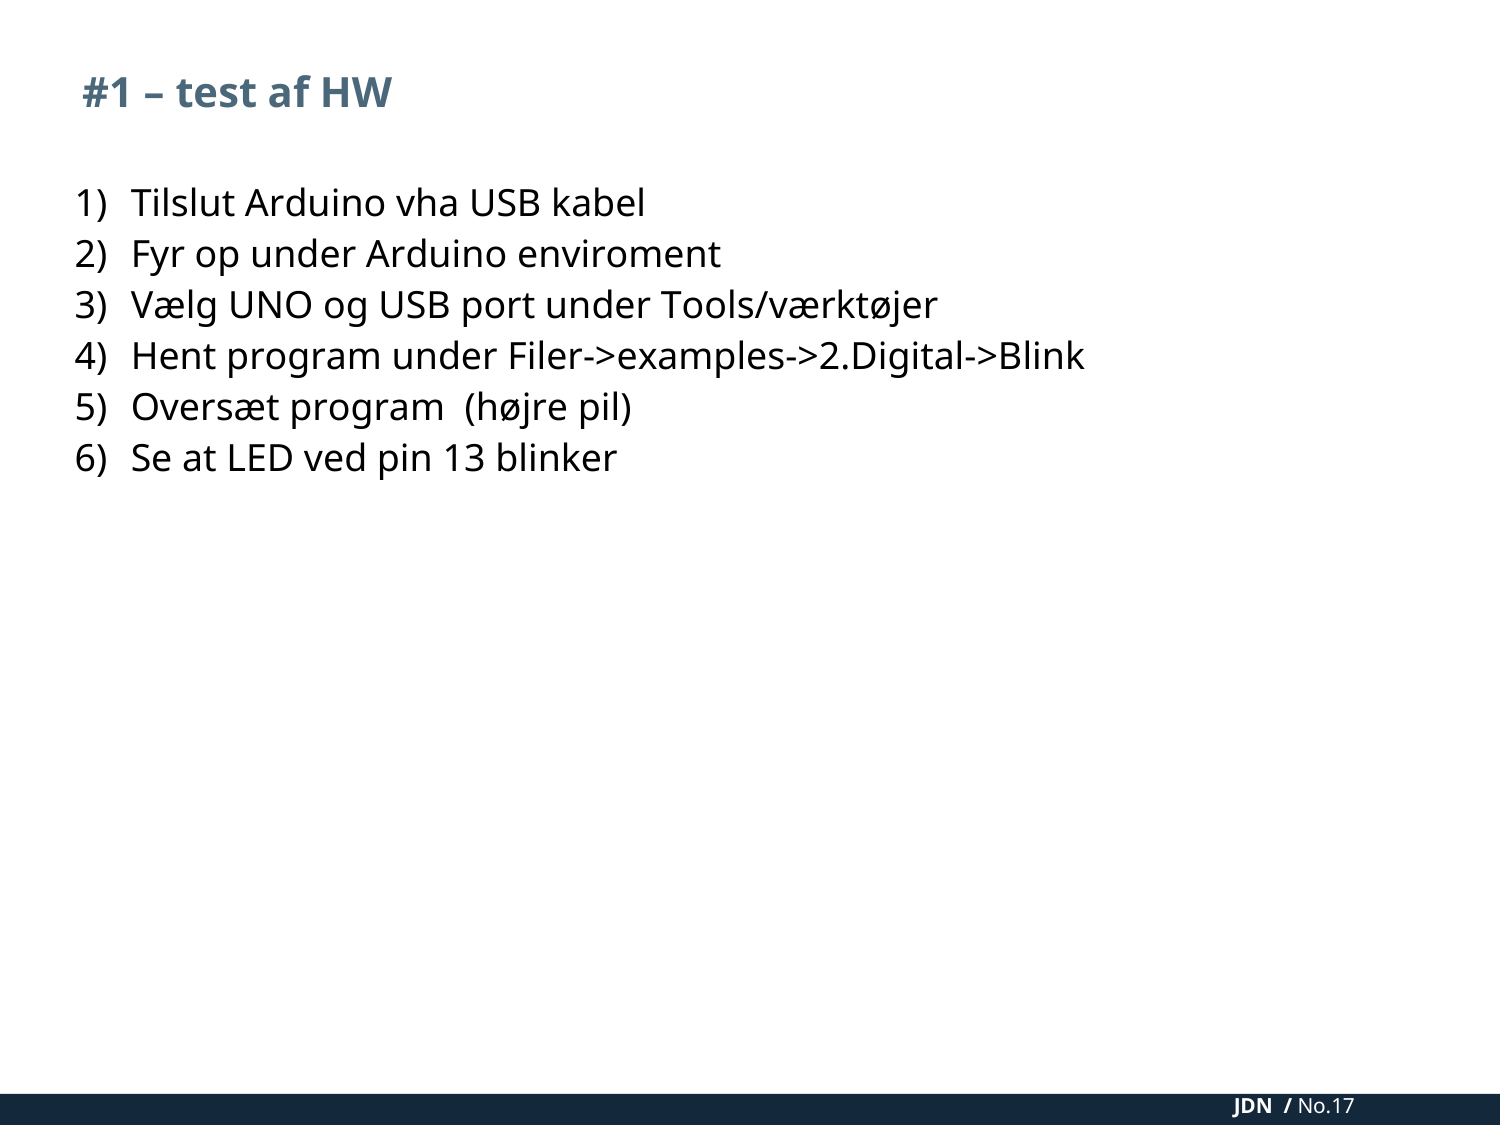

# #1 – test af HW
Tilslut Arduino vha USB kabel
Fyr op under Arduino enviroment
Vælg UNO og USB port under Tools/værktøjer
Hent program under Filer->examples->2.Digital->Blink
Oversæt program (højre pil)
Se at LED ved pin 13 blinker